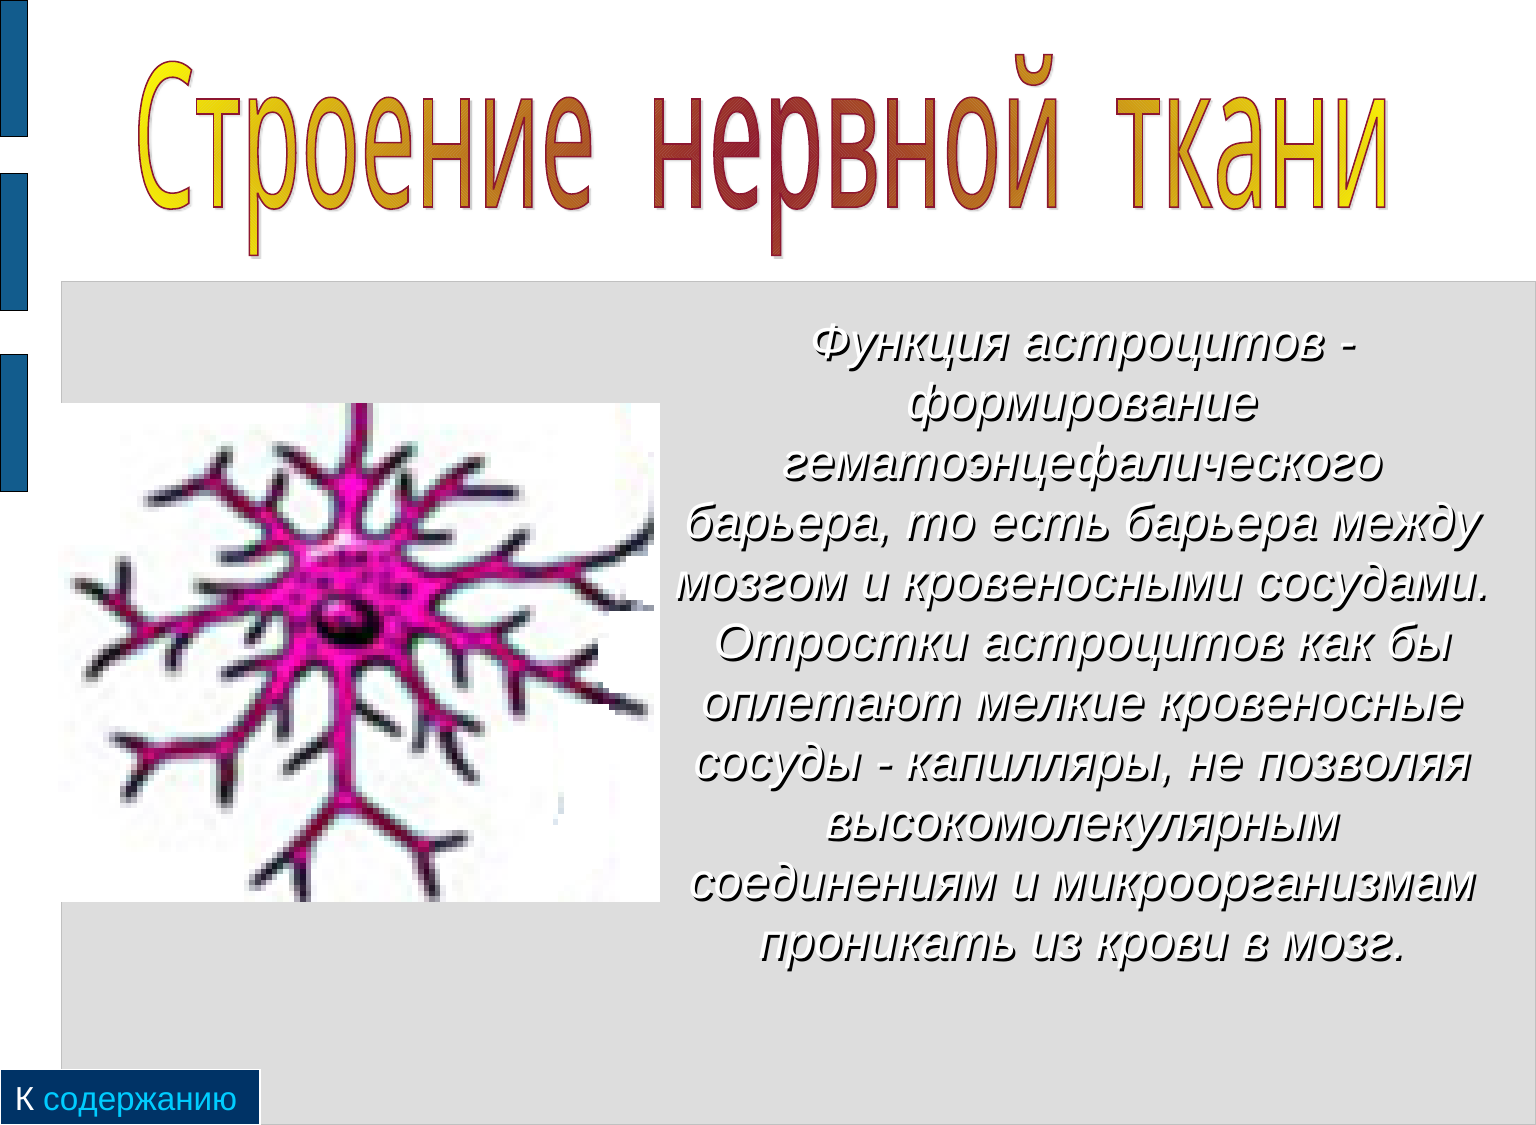

Строение нервной ткани
Функция астроцитов - формирование гематоэнцефалического барьера, то есть барьера между мозгом и кровеносными сосудами. Отростки астроцитов как бы оплетают мелкие кровеносные сосуды - капилляры, не позволяя высокомолекулярным соединениям и микроорганизмам проникать из крови в мозг.
К содержанию